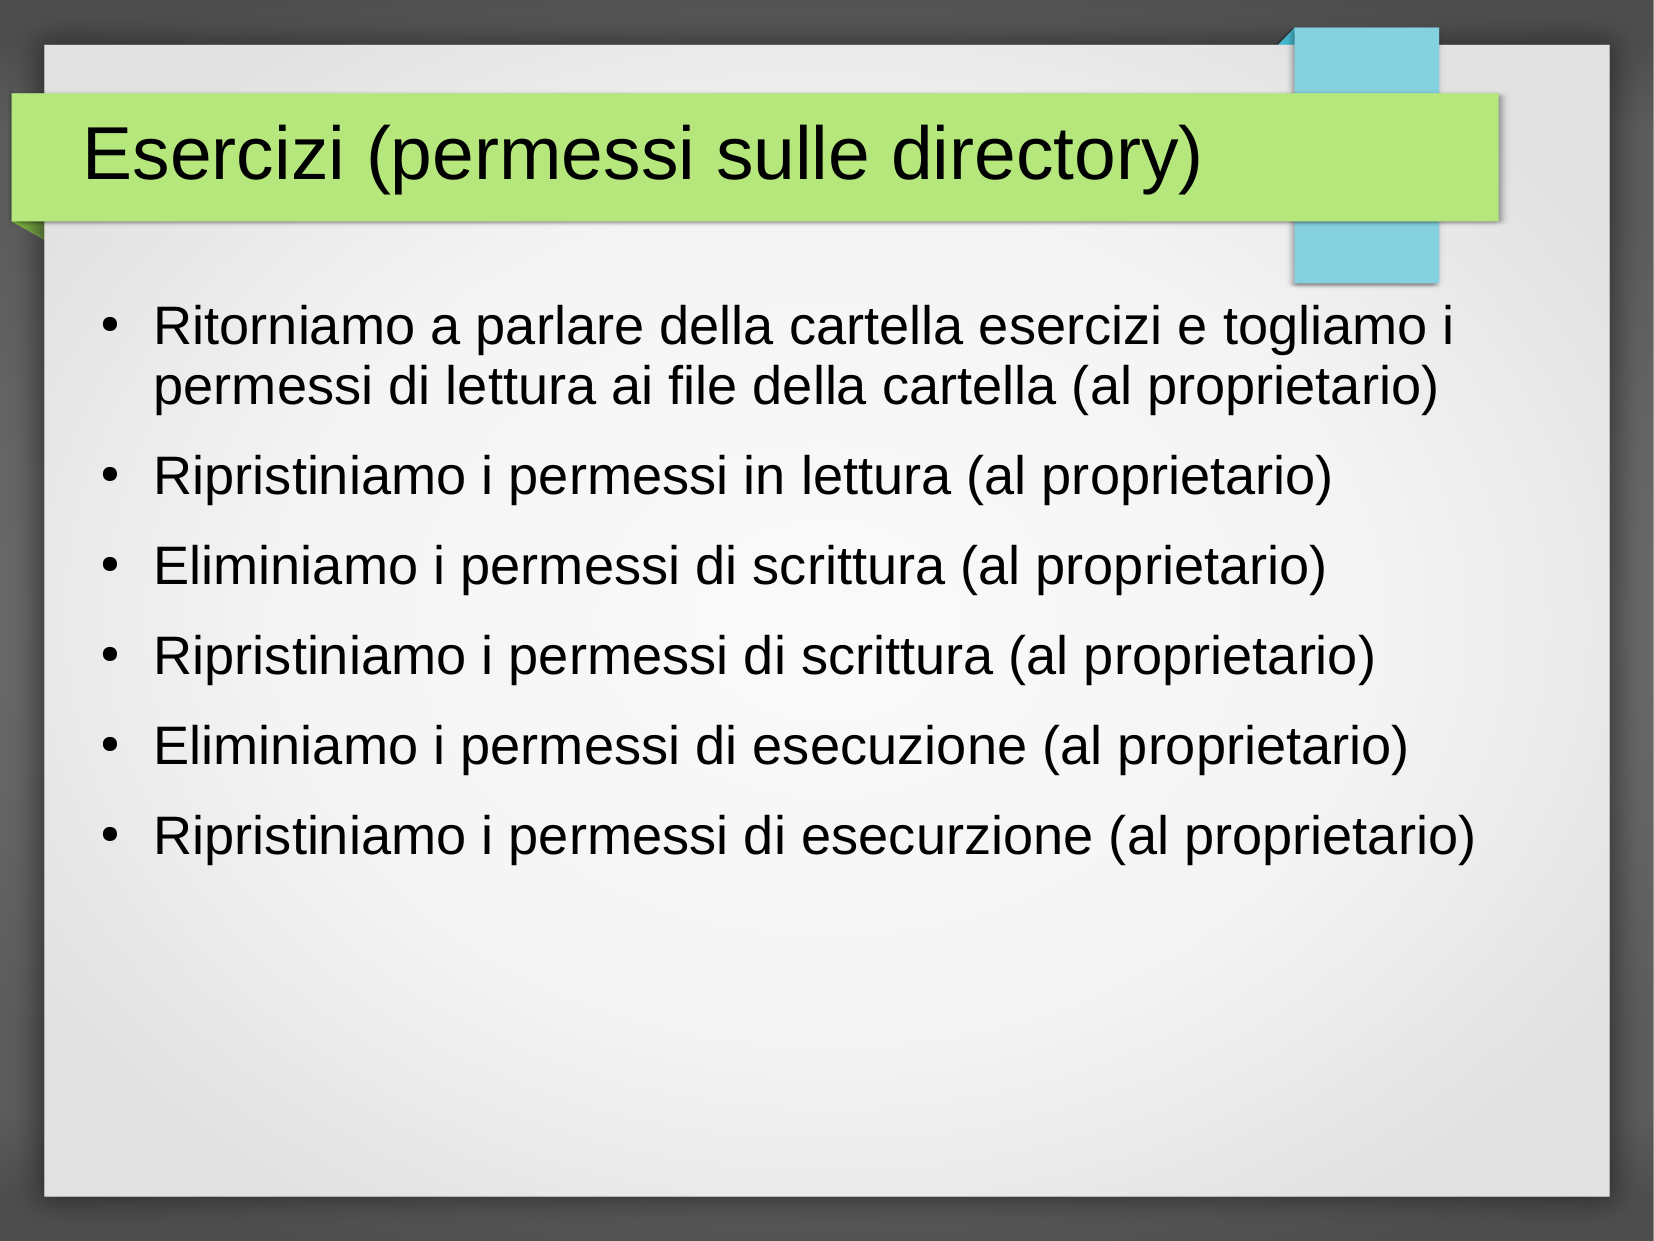

# Esercizi (permessi sulle directory)
Ritorniamo a parlare della cartella esercizi e togliamo i permessi di lettura ai file della cartella (al proprietario)
Ripristiniamo i permessi in lettura (al proprietario)
Eliminiamo i permessi di scrittura (al proprietario)
Ripristiniamo i permessi di scrittura (al proprietario)
Eliminiamo i permessi di esecuzione (al proprietario)
Ripristiniamo i permessi di esecurzione (al proprietario)